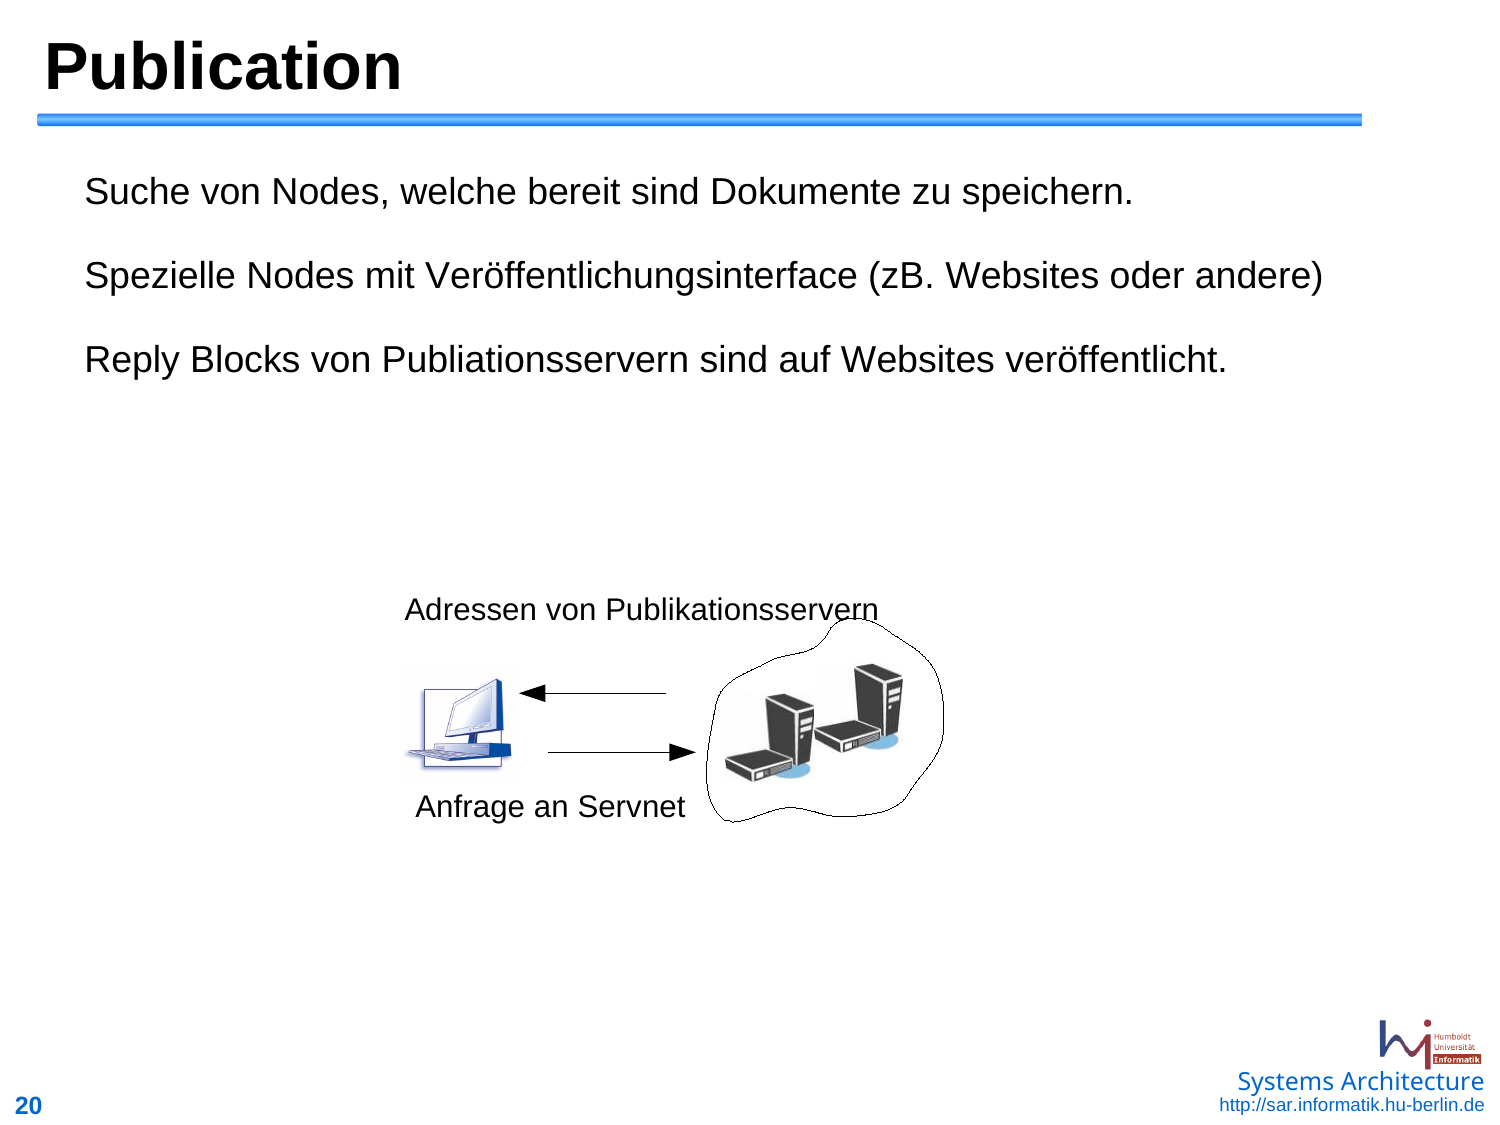

# Publication
 Suche von Nodes, welche bereit sind Dokumente zu speichern.
 Spezielle Nodes mit Veröffentlichungsinterface (zB. Websites oder andere)
 Reply Blocks von Publiationsservern sind auf Websites veröffentlicht.
Adressen von Publikationsservern
Anfrage an Servnet